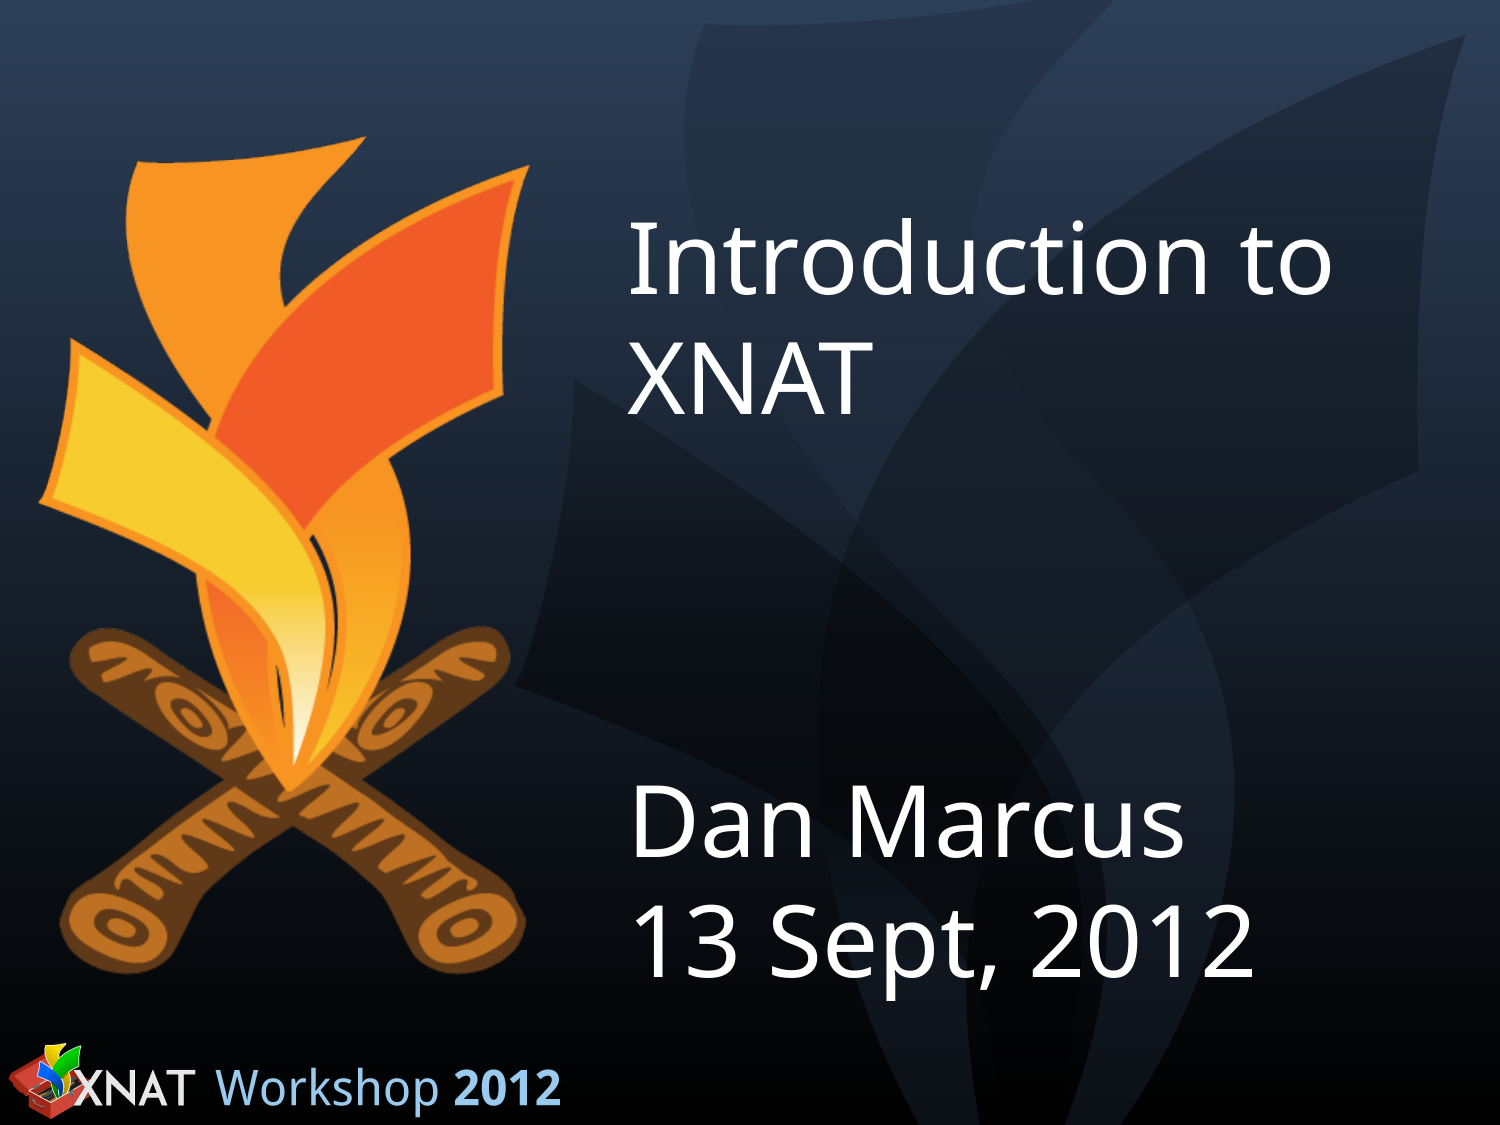

# Introduction to XNAT
Dan Marcus
13 Sept, 2012